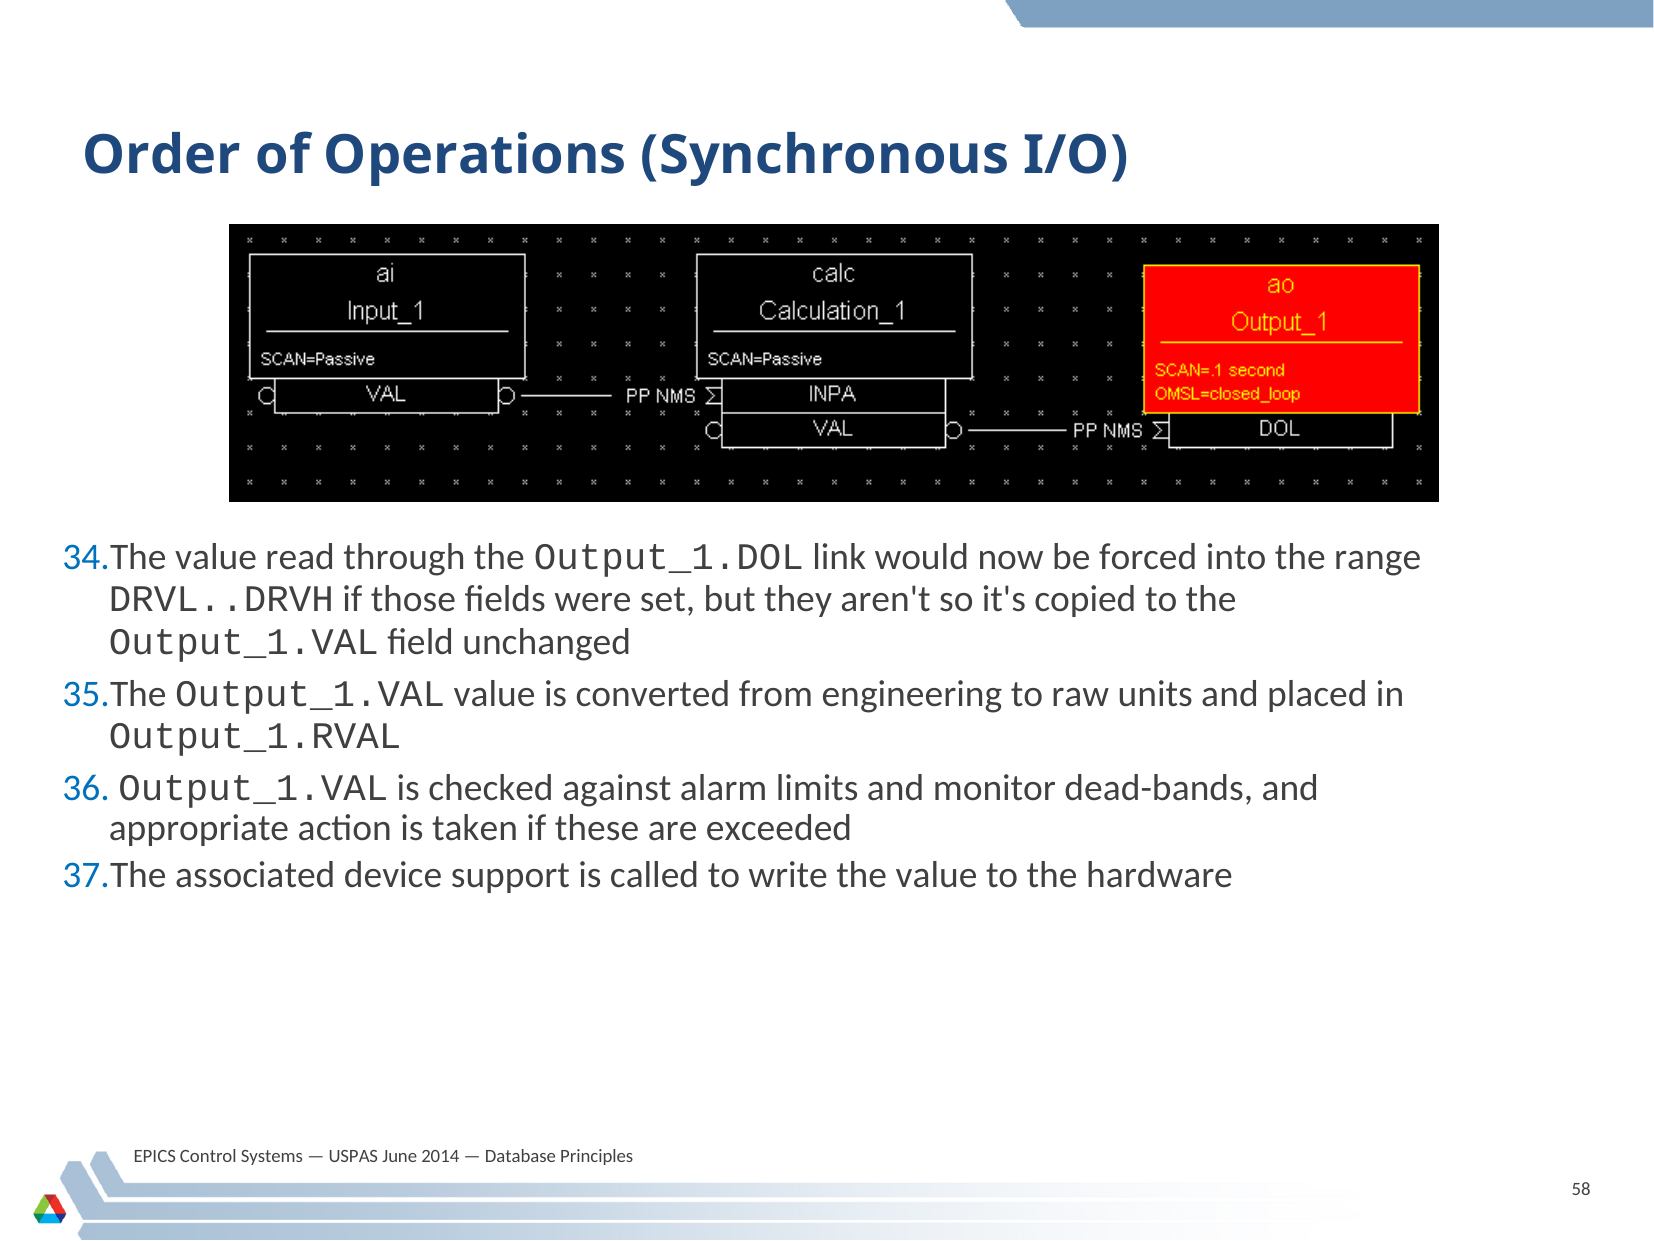

# Order of Operations (Synchronous I/O)
The value read through the Output_1.DOL link would now be forced into the range DRVL..DRVH if those fields were set, but they aren't so it's copied to the Output_1.VAL field unchanged
The Output_1.VAL value is converted from engineering to raw units and placed in Output_1.RVAL
 Output_1.VAL is checked against alarm limits and monitor dead-bands, and appropriate action is taken if these are exceeded
The associated device support is called to write the value to the hardware
EPICS Control Systems — USPAS June 2014 — Database Principles
58